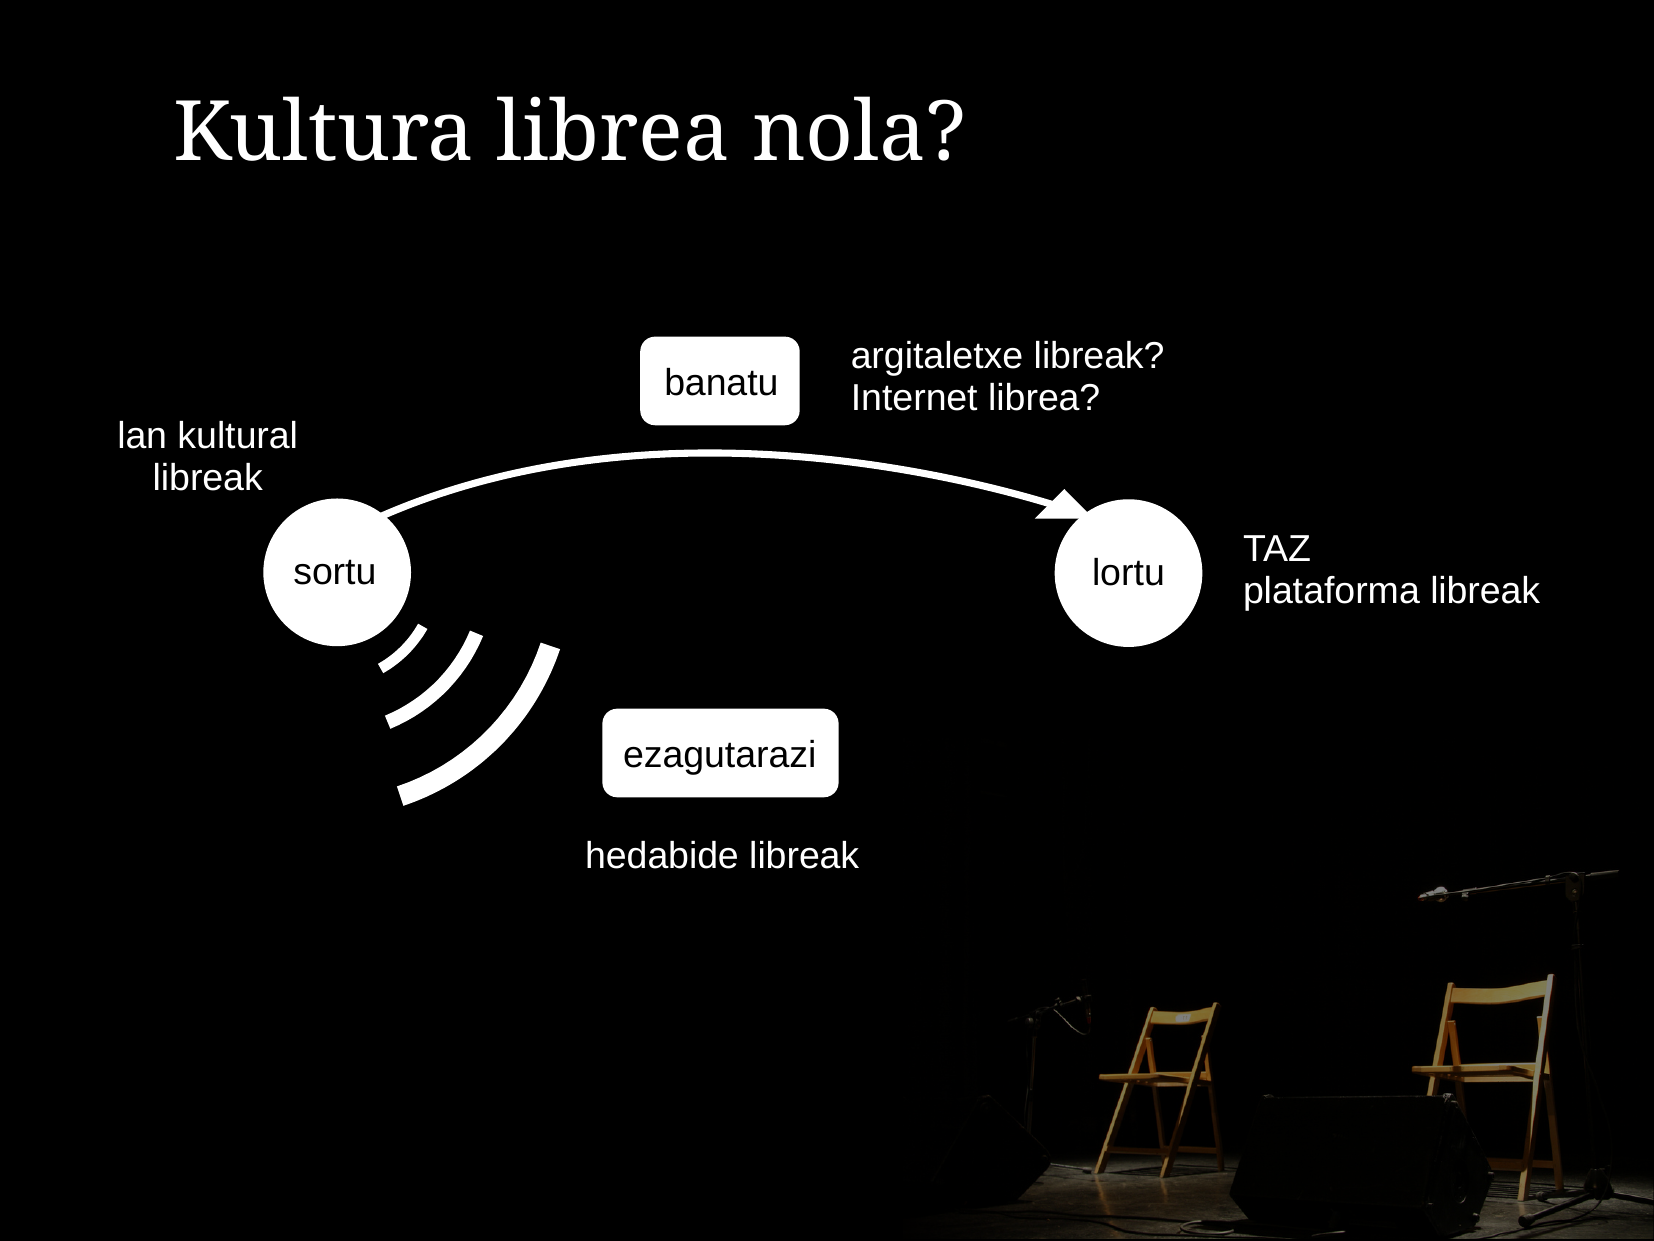

Kultura librea nola?
argitaletxe libreak?
Internet librea?
banatu
lan kultural
libreak
TAZ
plataforma libreak
sortu
lortu
ezagutarazi
hedabide libreak